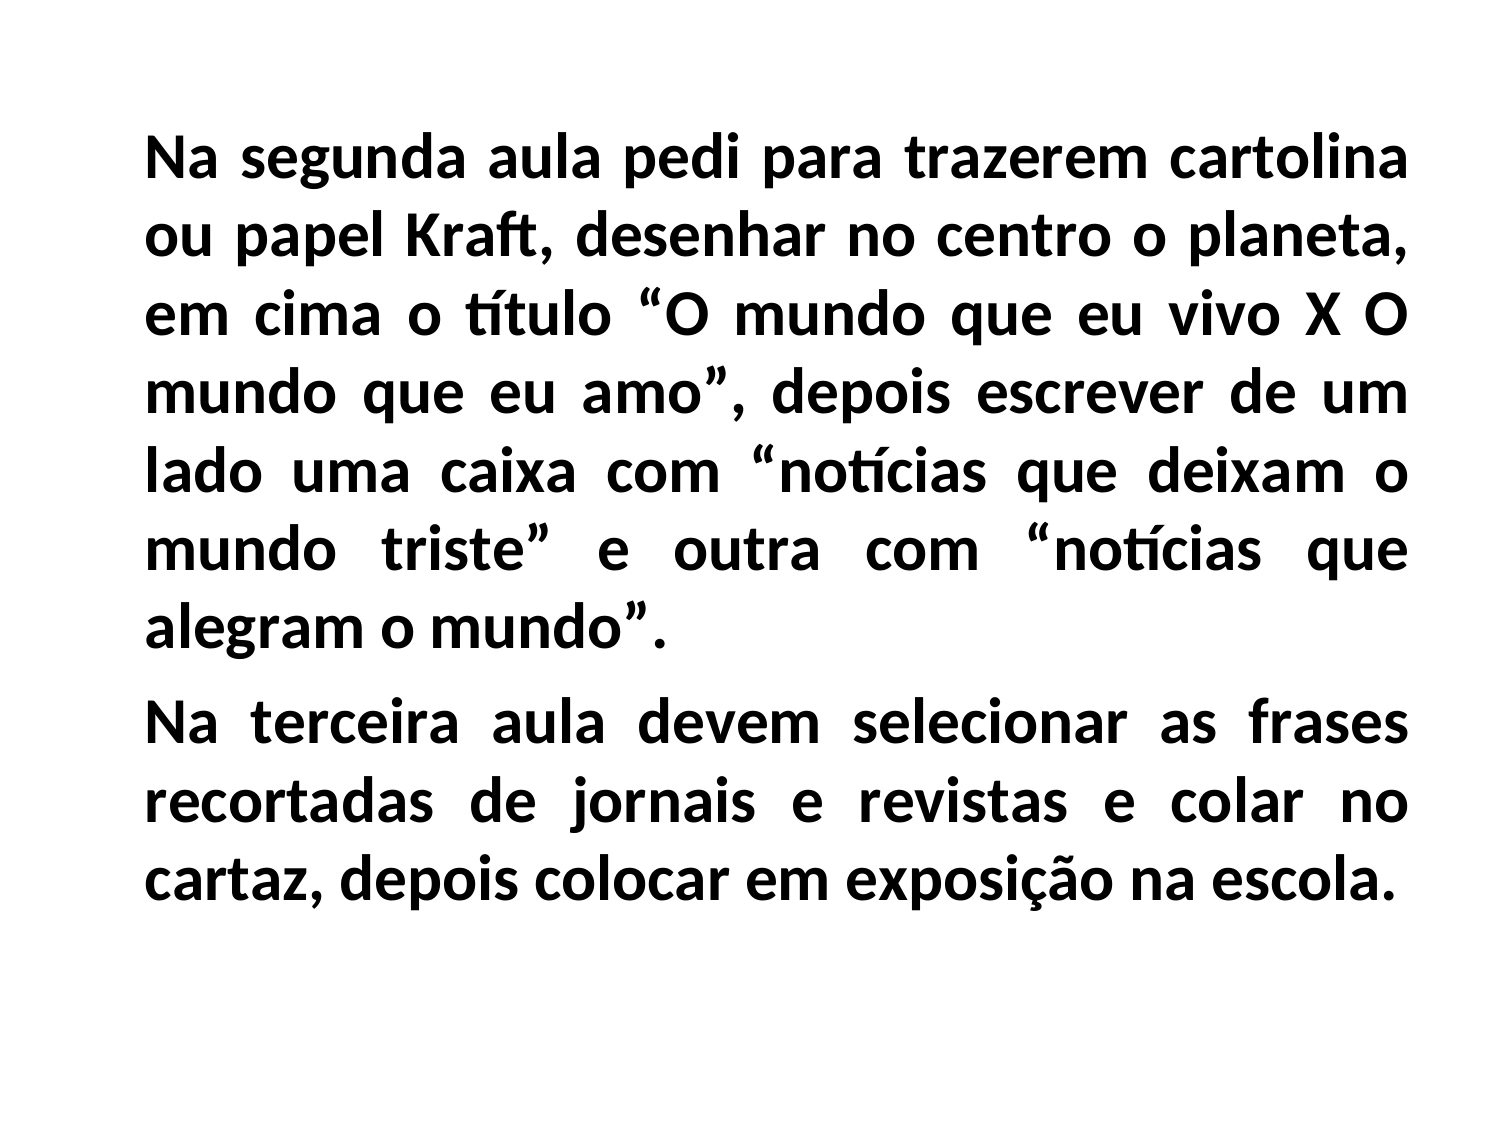

# Na segunda aula pedi para trazerem cartolina ou papel Kraft, desenhar no centro o planeta, em cima o título “O mundo que eu vivo X O mundo que eu amo”, depois escrever de um lado uma caixa com “notícias que deixam o mundo triste” e outra com “notícias que alegram o mundo”.
	Na terceira aula devem selecionar as frases recortadas de jornais e revistas e colar no cartaz, depois colocar em exposição na escola.